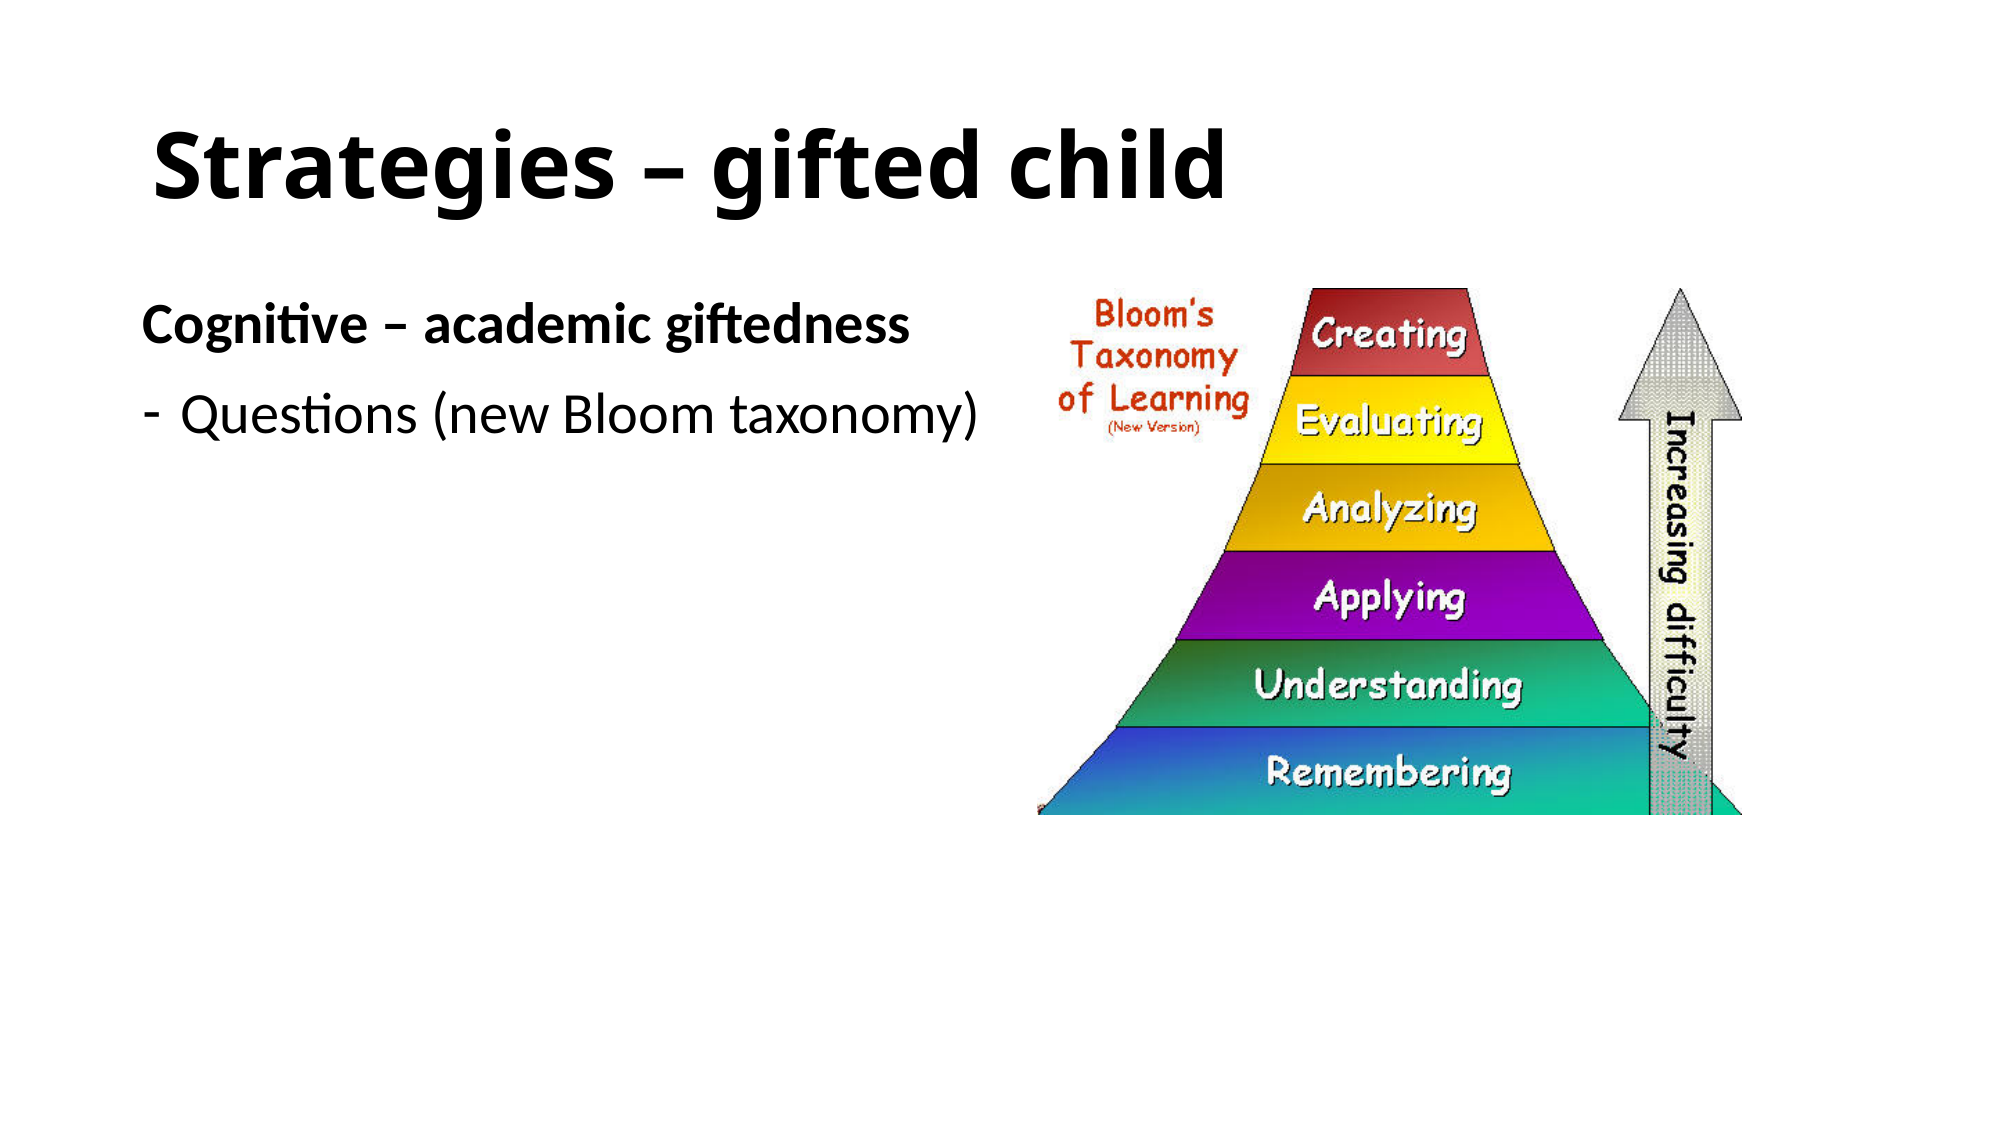

# Strategies – gifted child
Cognitive – academic giftedness
Questions (new Bloom taxonomy)